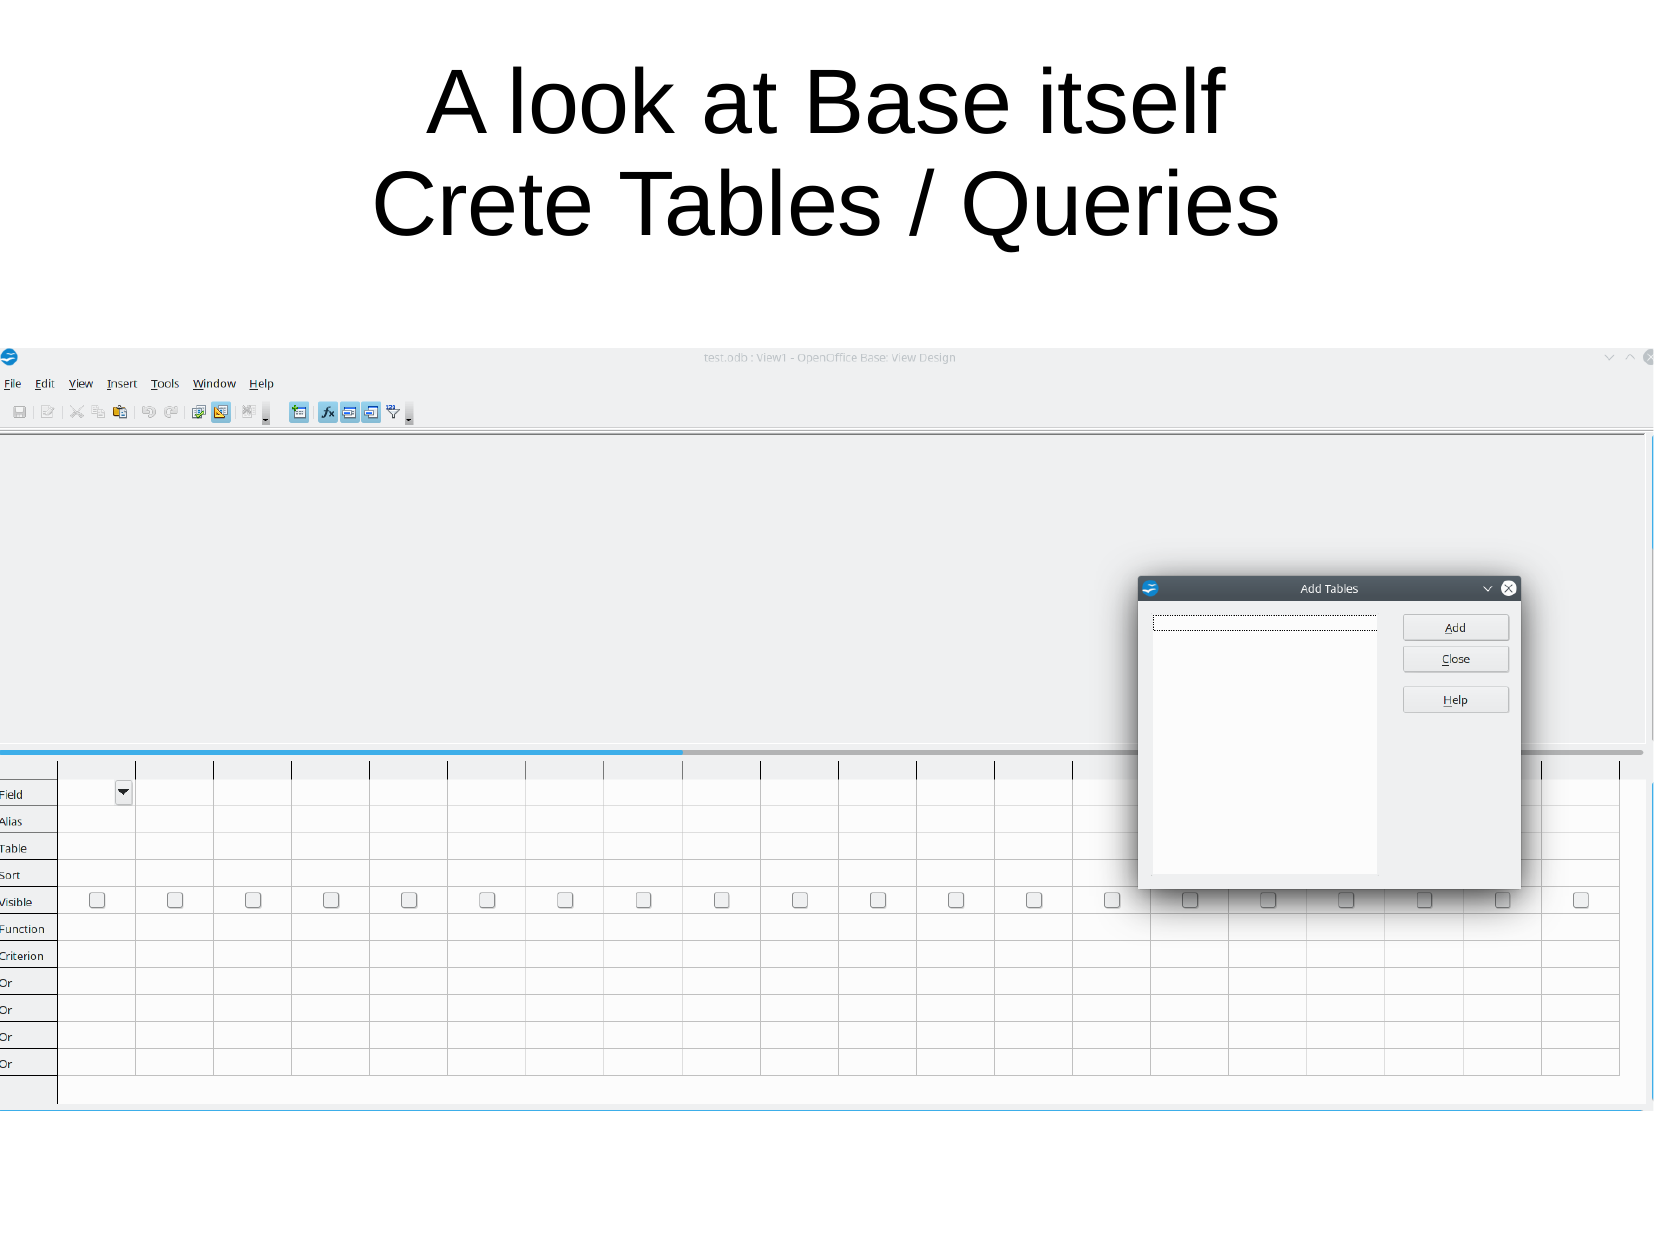

# A look at Base itself Crete Tables / Queries